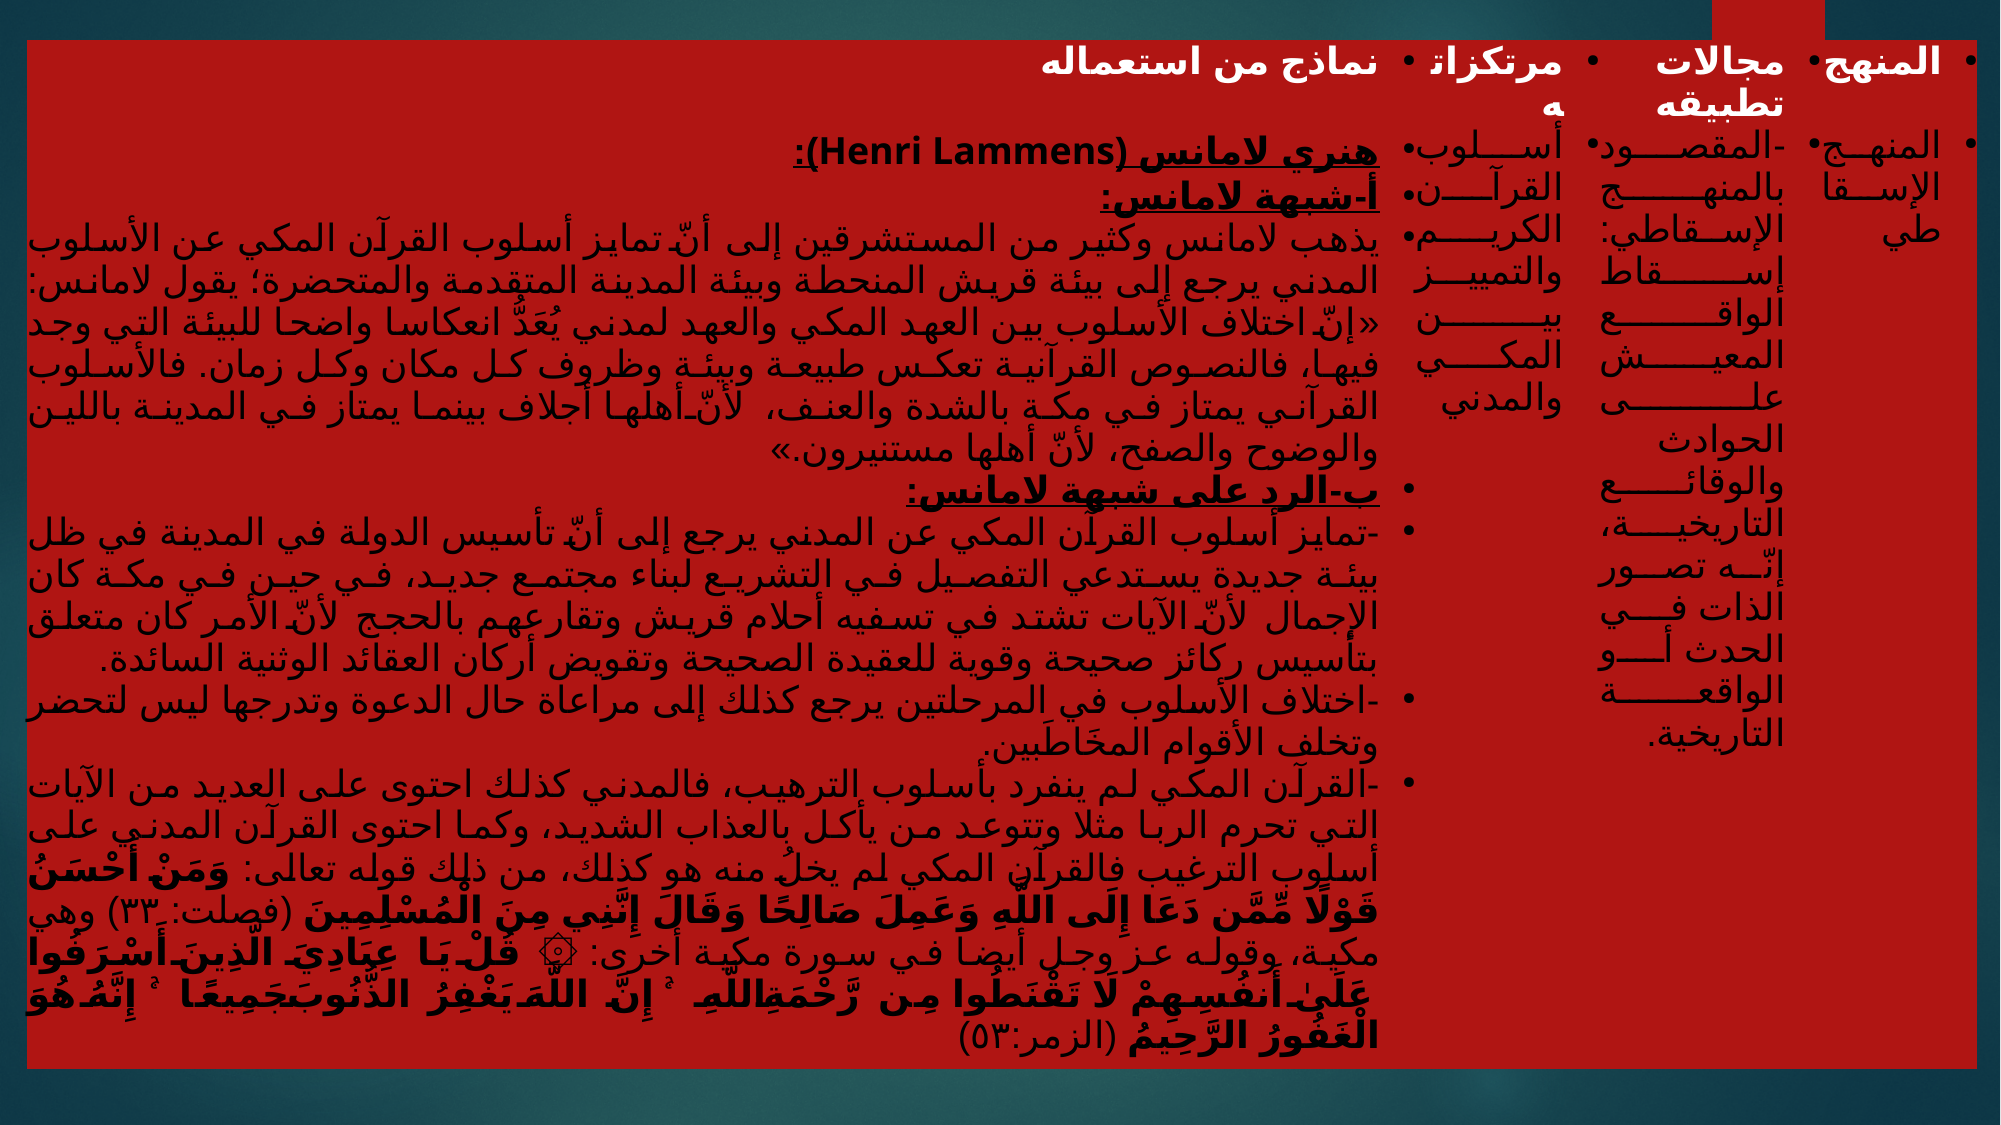

#
| نماذج من استعماله | مرتكزاته | مجالات تطبيقه | المنهج |
| --- | --- | --- | --- |
| هنري لامانس (Henri Lammens): أ-شبهة لامانس: يذهب لامانس وكثير من المستشرقين إلى أنّ تمايز أسلوب القرآن المكي عن الأسلوب المدني يرجع إلى بيئة قريش المنحطة وبيئة المدينة المتقدمة والمتحضرة؛ يقول لامانس: «إنّ اختلاف الأسلوب بين العهد المكي والعهد لمدني يُعَدُّ انعكاسا واضحا للبيئة التي وجد فيها، فالنصوص القرآنية تعكس طبيعة وبيئة وظروف كل مكان وكل زمان. فالأسلوب القرآني يمتاز في مكة بالشدة والعنف، لأنّ أهلها أجلاف بينما يمتاز في المدينة باللين والوضوح والصفح، لأنّ أهلها مستنيرون.» ب-الرد على شبهة لامانس: -تمايز أسلوب القرآن المكي عن المدني يرجع إلى أنّ تأسيس الدولة في المدينة في ظل بيئة جديدة يستدعي التفصيل في التشريع لبناء مجتمع جديد، في حين في مكة كان الإجمال لأنّ الآيات تشتد في تسفيه أحلام قريش وتقارعهم بالحجج لأنّ الأمر كان متعلق بتأسيس ركائز صحيحة وقوية للعقيدة الصحيحة وتقويض أركان العقائد الوثنية السائدة. -اختلاف الأسلوب في المرحلتين يرجع كذلك إلى مراعاة حال الدعوة وتدرجها ليس لتحضر وتخلف الأقوام المخَاطَبين. -القرآن المكي لم ينفرد بأسلوب الترهيب، فالمدني كذلك احتوى على العديد من الآيات التي تحرم الربا مثلا وتتوعد من يأكل بالعذاب الشديد، وكما احتوى القرآن المدني على أسلوب الترغيب فالقرآن المكي لم يخلُ منه هو كذلك، من ذلك قوله تعالى: وَمَنْ أَحْسَنُ قَوْلًا مِّمَّن دَعَا إِلَى اللَّهِ وَعَمِلَ صَالِحًا وَقَالَ إِنَّنِي مِنَ الْمُسْلِمِينَ (فصلت: ٣٣) وهي مكية، وقوله عز وجل أيضا في سورة مكية أخرى: ۞ قُلْ يَا عِبَادِيَ الَّذِينَ أَسْرَفُوا عَلَىٰ أَنفُسِهِمْ لَا تَقْنَطُوا مِن رَّحْمَةِ اللَّهِ ۚ إِنَّ اللَّهَ يَغْفِرُ الذُّنُوبَ جَمِيعًا ۚ إِنَّهُ هُوَ الْغَفُورُ الرَّحِيمُ (الزمر:٥٣) | أسلوب القرآن الكريم والتمييز بين المكي والمدني | -المقصود بالمنهج الإسقاطي: إسقاط الواقع المعيش على الحوادث والوقائع التاريخية، إنّه تصور الذات في الحدث أو الواقعة التاريخية. | المنهج الإسقاطي |